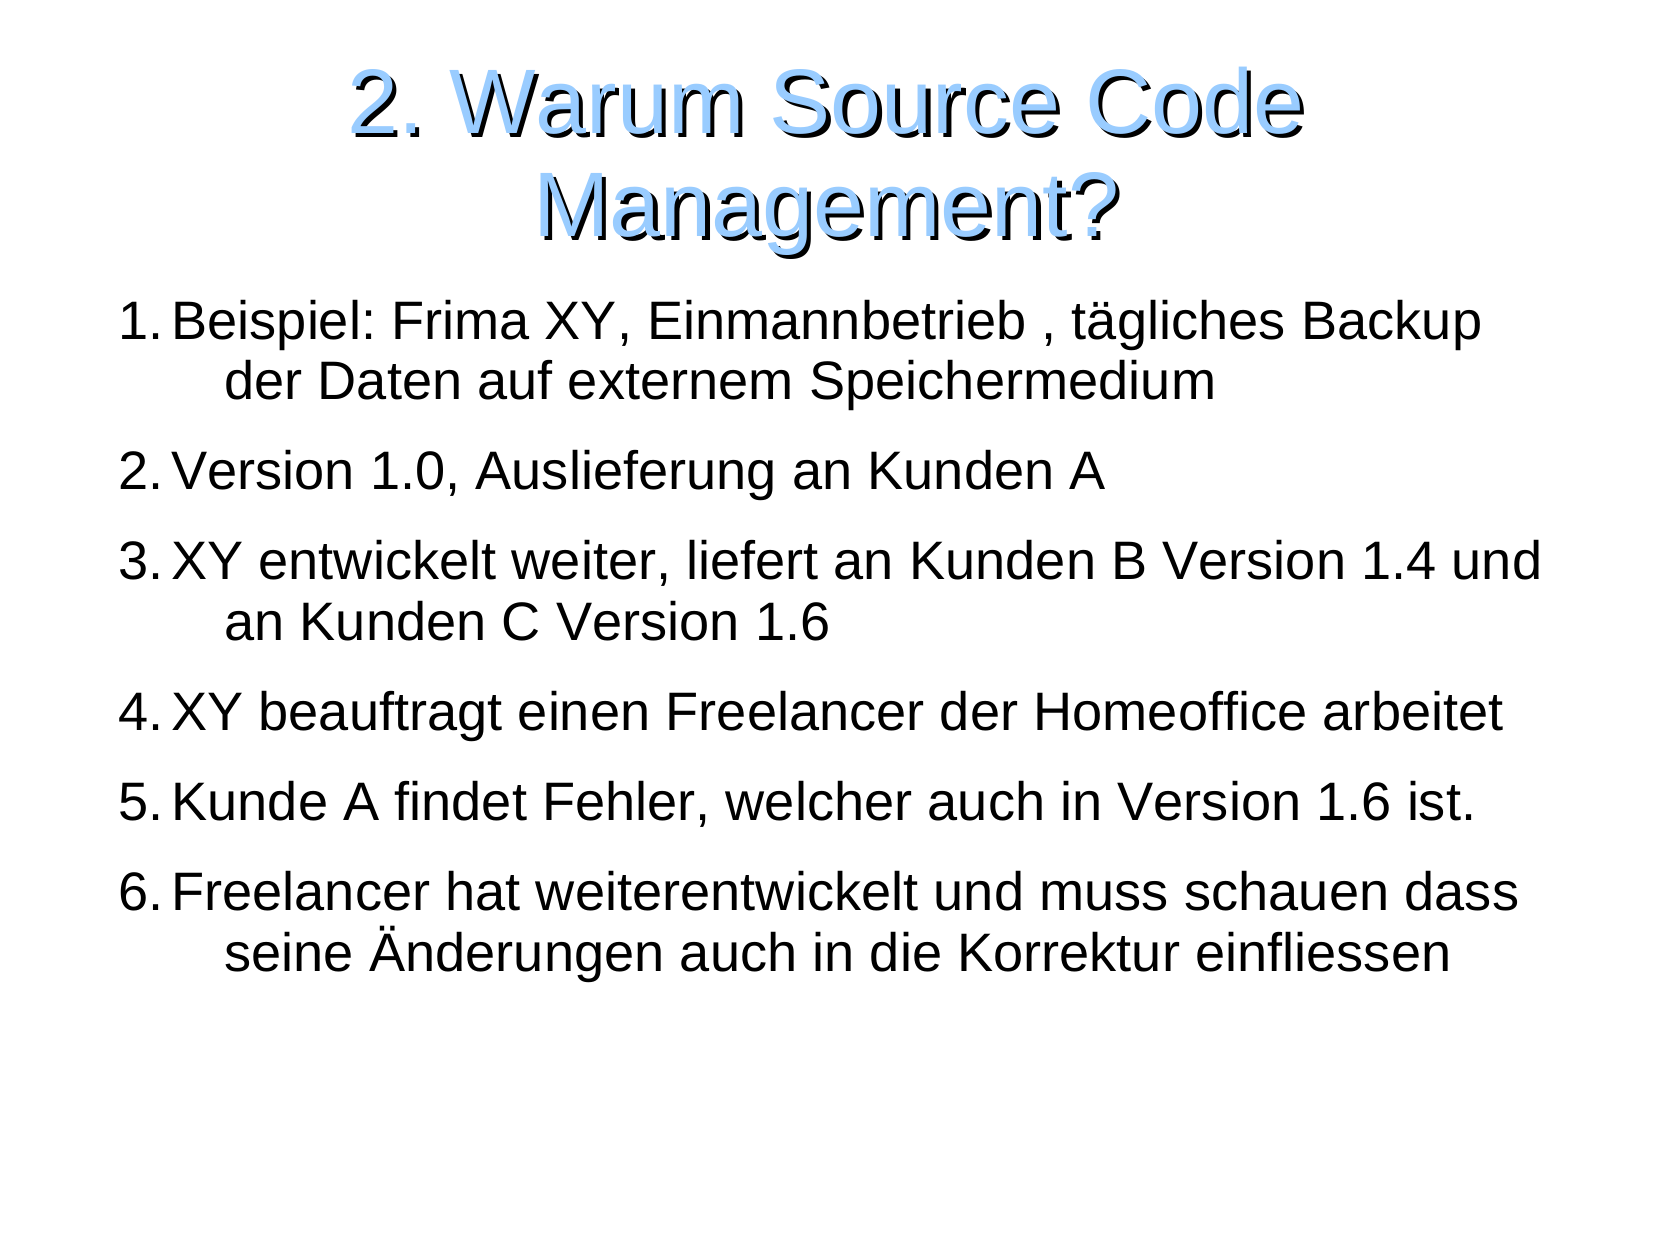

# 2. Warum Source Code Management?
Beispiel: Frima XY, Einmannbetrieb , tägliches Backup der Daten auf externem Speichermedium
Version 1.0, Auslieferung an Kunden A
XY entwickelt weiter, liefert an Kunden B Version 1.4 und an Kunden C Version 1.6
XY beauftragt einen Freelancer der Homeoffice arbeitet
Kunde A findet Fehler, welcher auch in Version 1.6 ist.
Freelancer hat weiterentwickelt und muss schauen dass seine Änderungen auch in die Korrektur einfliessen